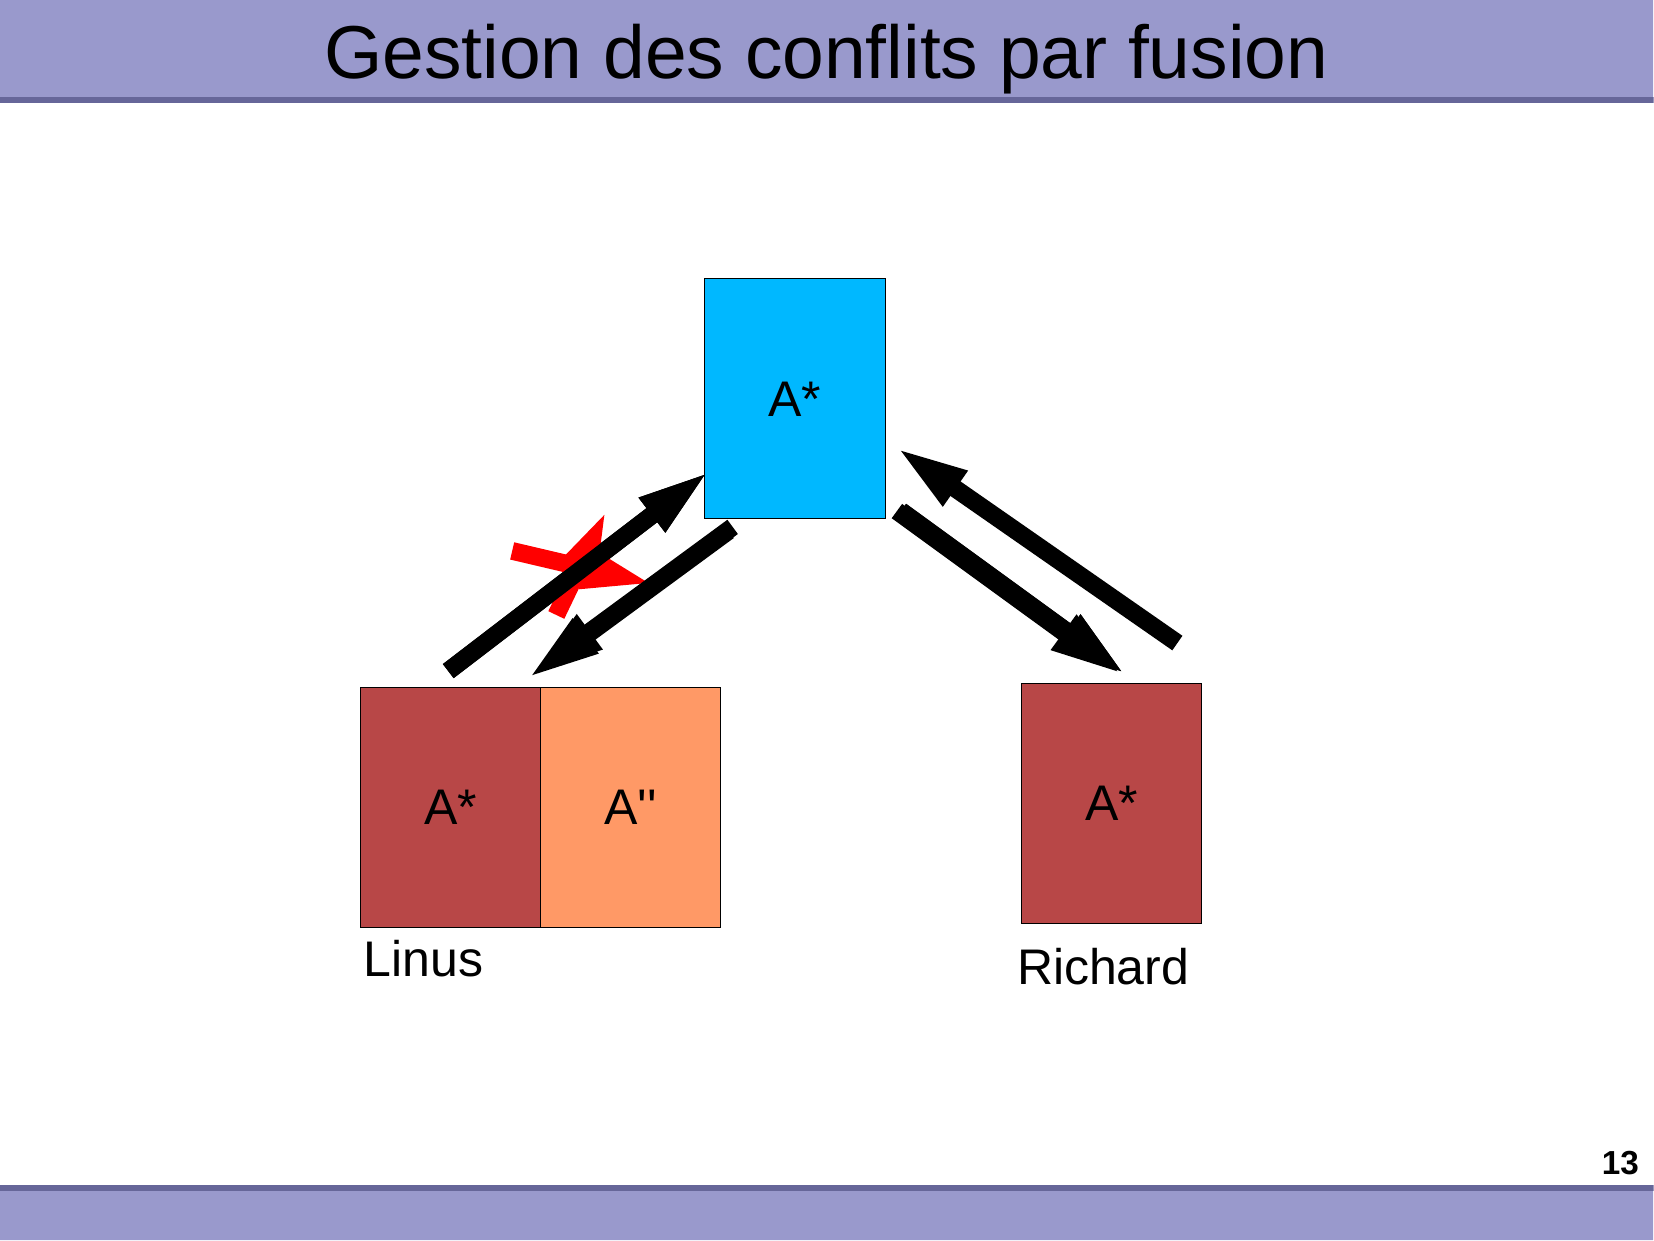

# Gestion des conflits par fusion
A
A''
A*
A
A''
A*
A
A'
A*
A''
Linus
Richard